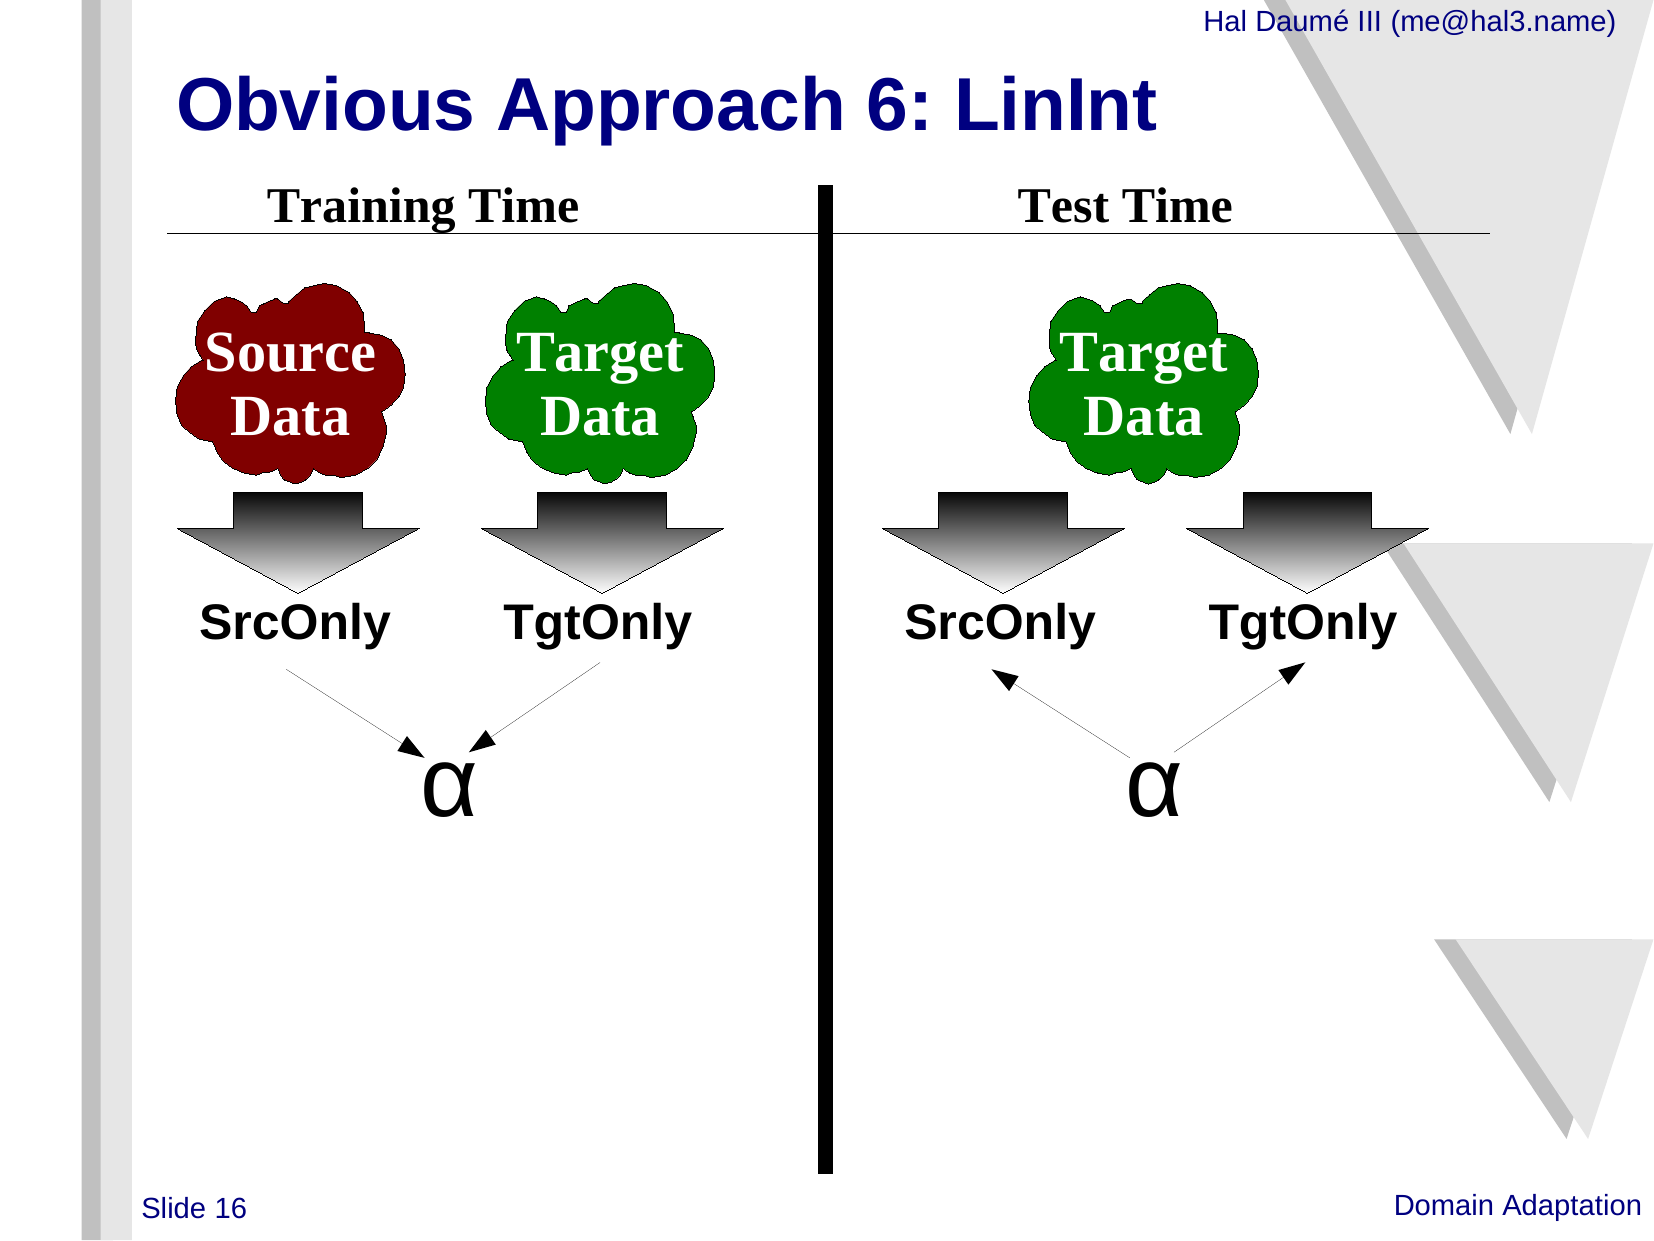

# Obvious Approach 6: LinInt
Training Time
Test Time
Source
Data
Target
Data
Target
Data
SrcOnly
TgtOnly
SrcOnly
TgtOnly
α
α